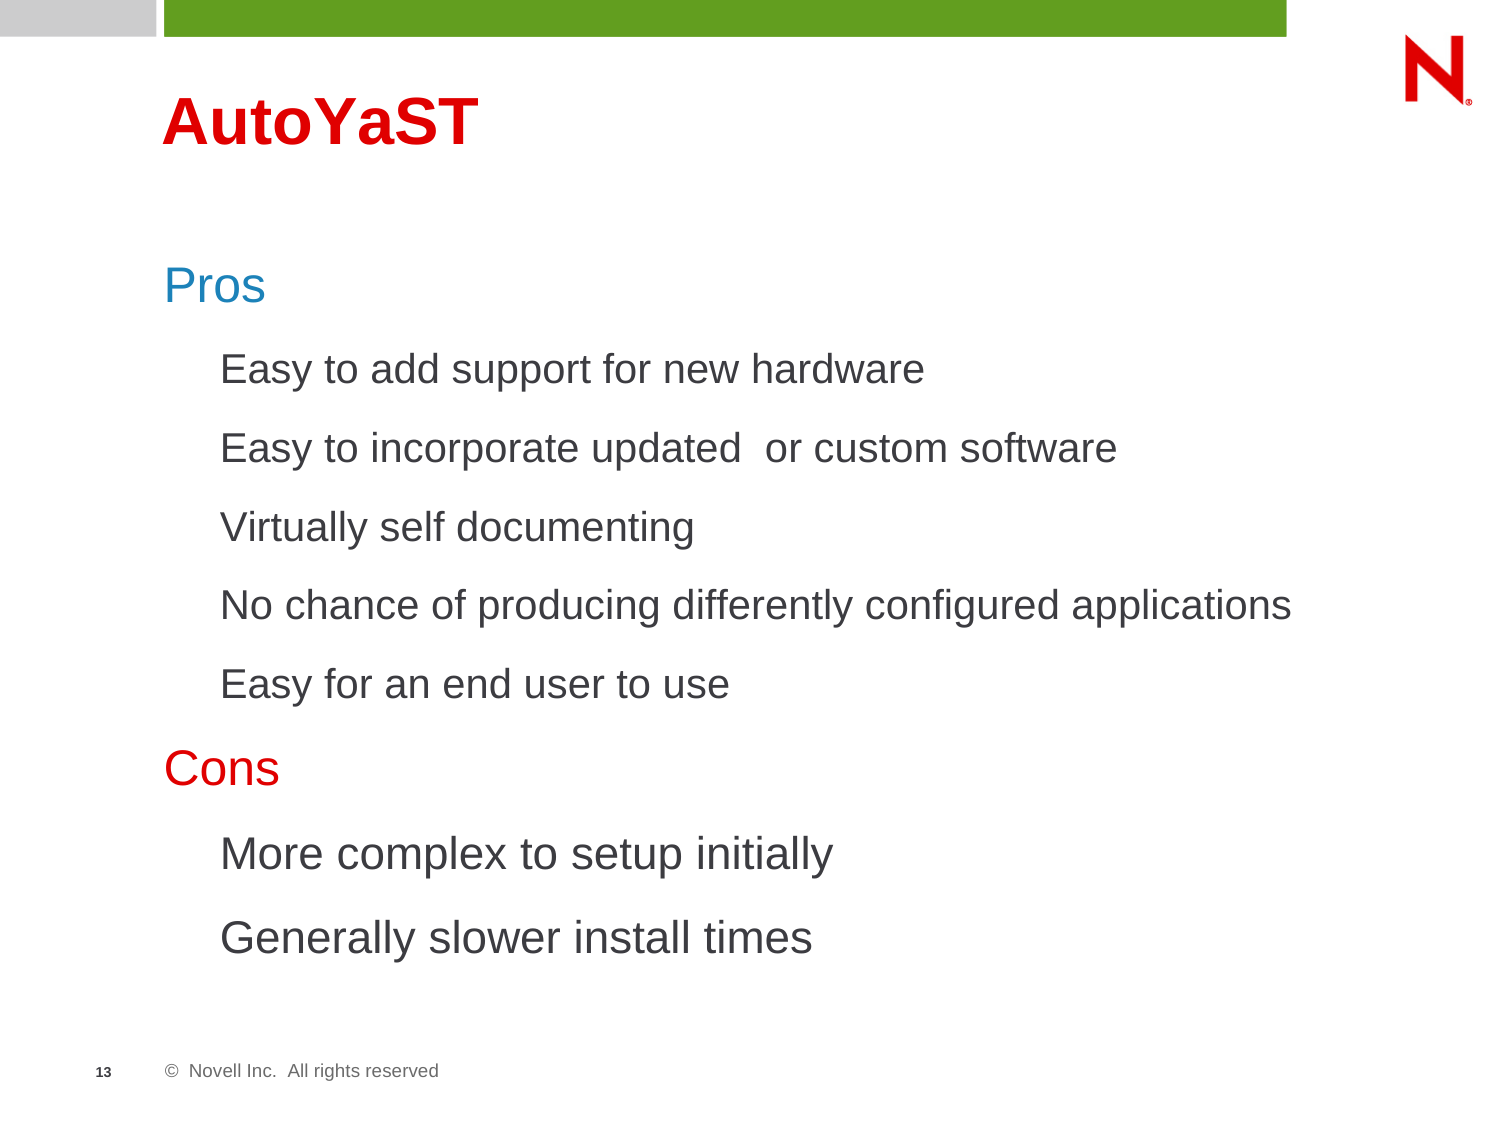

# AutoYaST
Pros
Easy to add support for new hardware
Easy to incorporate updated or custom software
Virtually self documenting
No chance of producing differently configured applications
Easy for an end user to use
Cons
More complex to setup initially
Generally slower install times